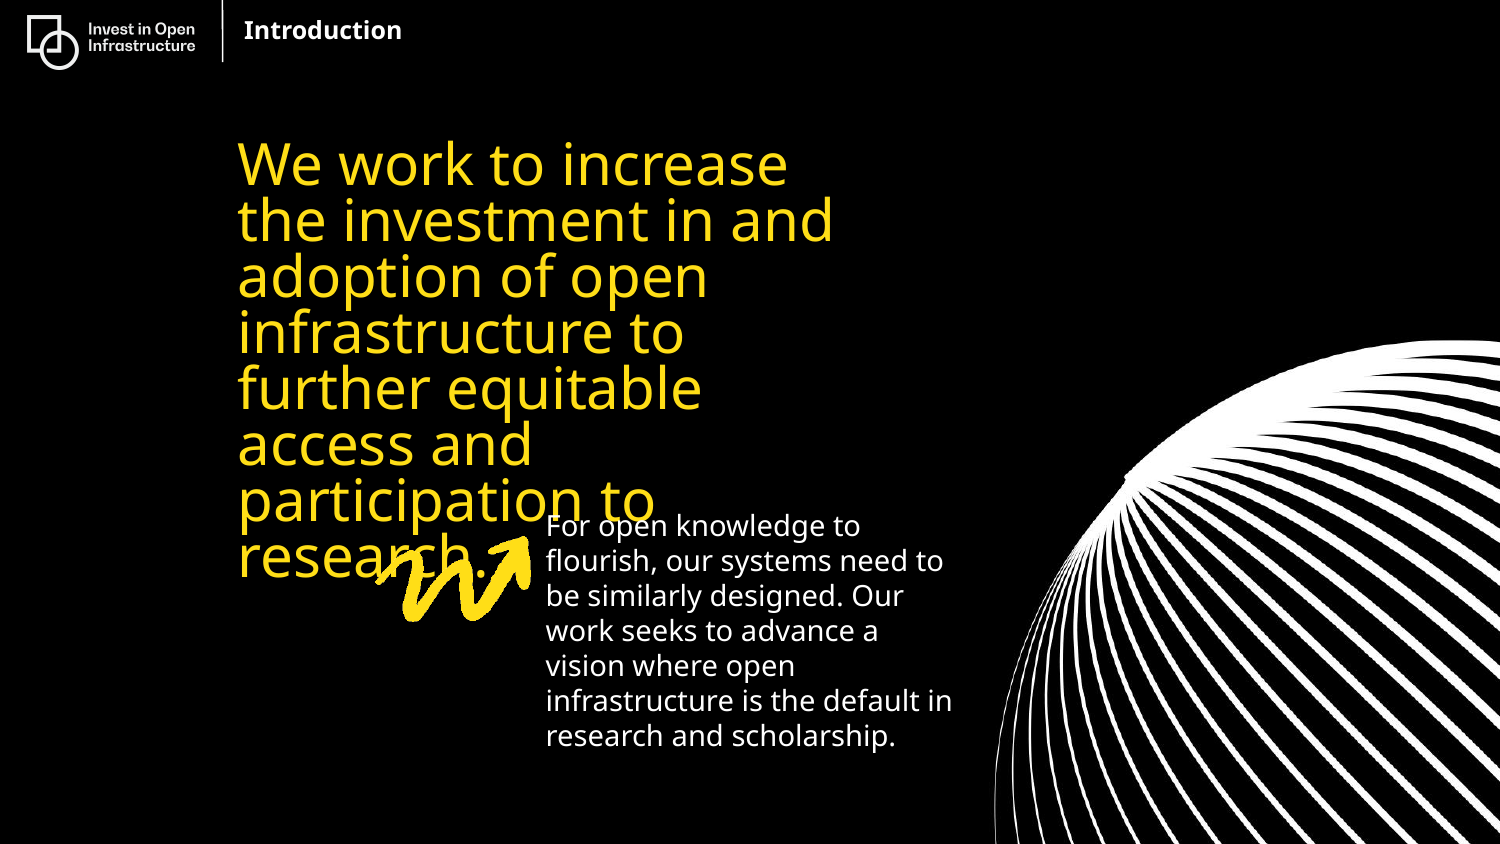

Introduction
# We work to increase the investment in and adoption of open infrastructure to further equitable access and participation to research.
For open knowledge to flourish, our systems need to be similarly designed. Our work seeks to advance a vision where open infrastructure is the default in research and scholarship.